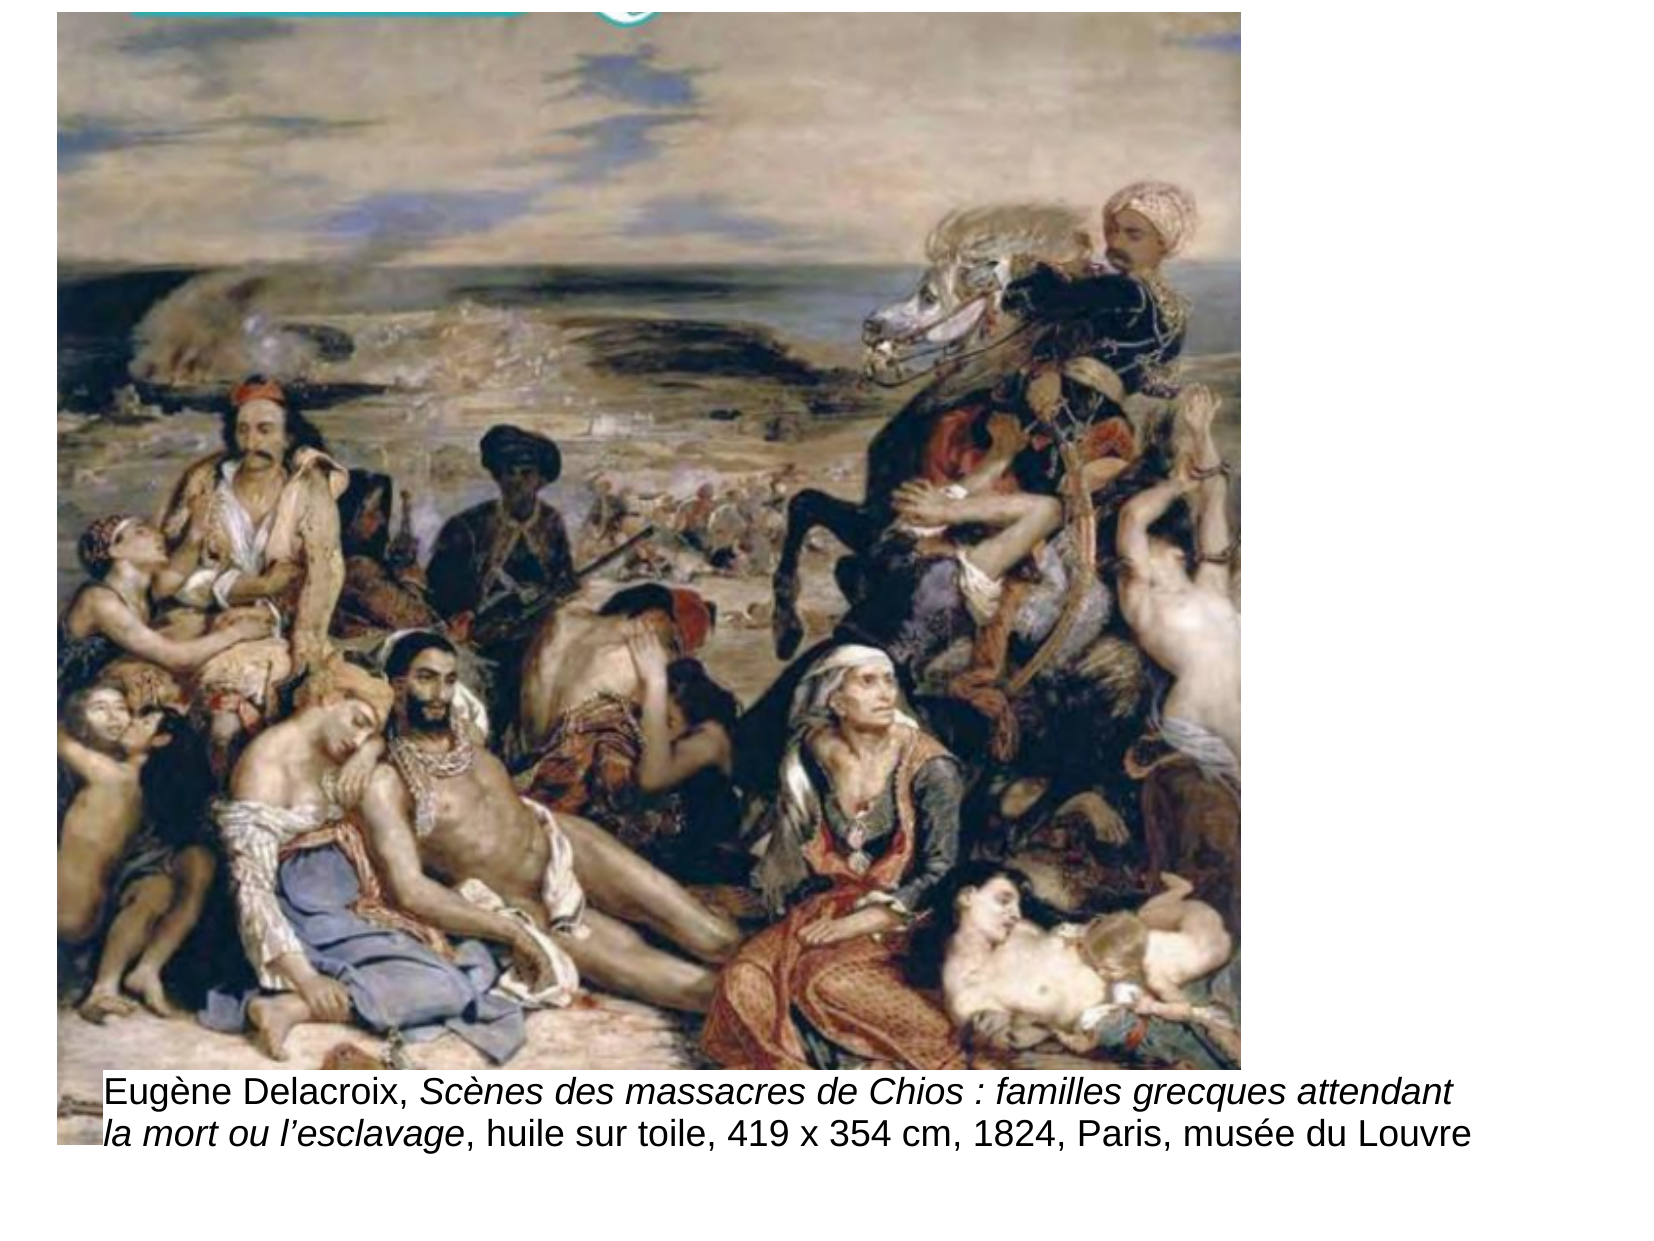

Eugène Delacroix, Scènes des massacres de Chios : familles grecques attendant la mort ou l’esclavage, huile sur toile, 419 x 354 cm, 1824, Paris, musée du Louvre